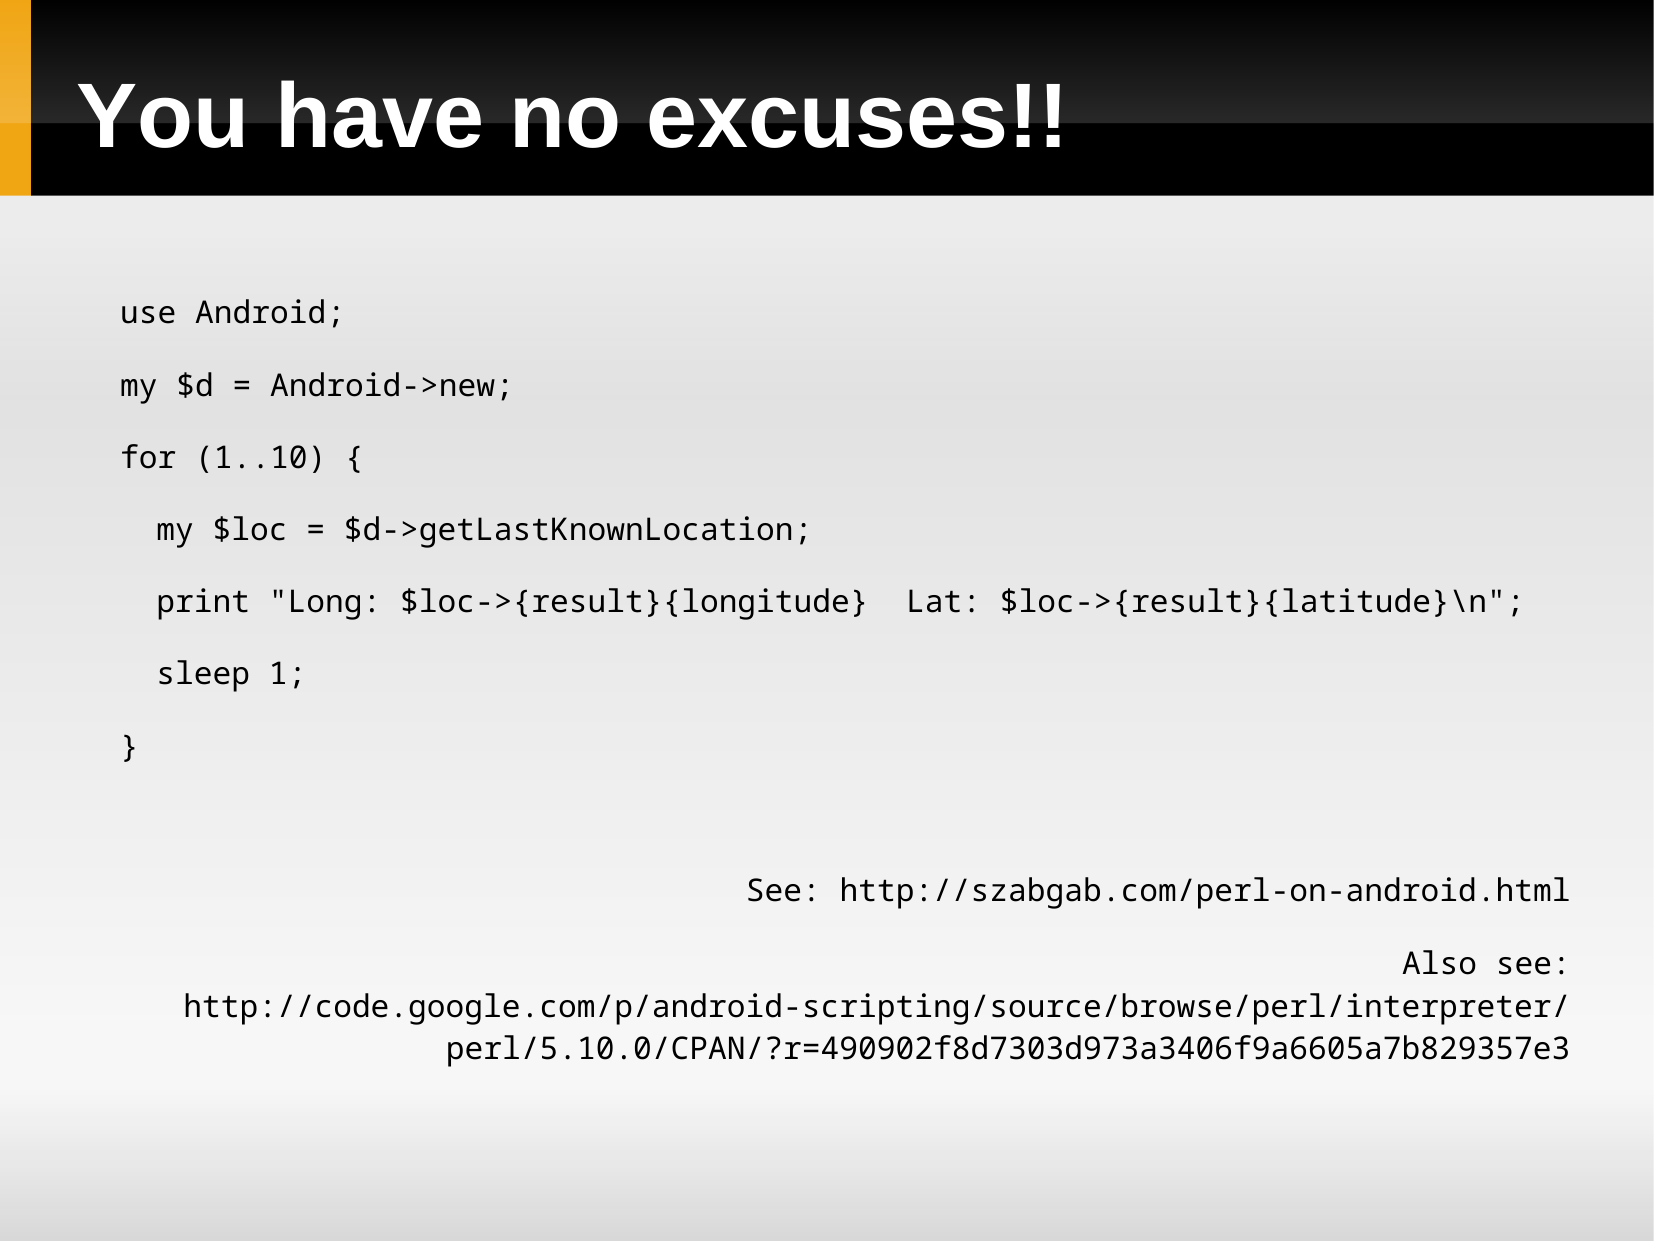

# You have no excuses!!
 use Android;
 my $d = Android->new;
 for (1..10) {
 	my $loc = $d->getLastKnownLocation;
 	print "Long: $loc->{result}{longitude} Lat: $loc->{result}{latitude}\n";
 	sleep 1;
 }
See: http://szabgab.com/perl-on-android.html
Also see: http://code.google.com/p/android-scripting/source/browse/perl/interpreter/perl/5.10.0/CPAN/?r=490902f8d7303d973a3406f9a6605a7b829357e3